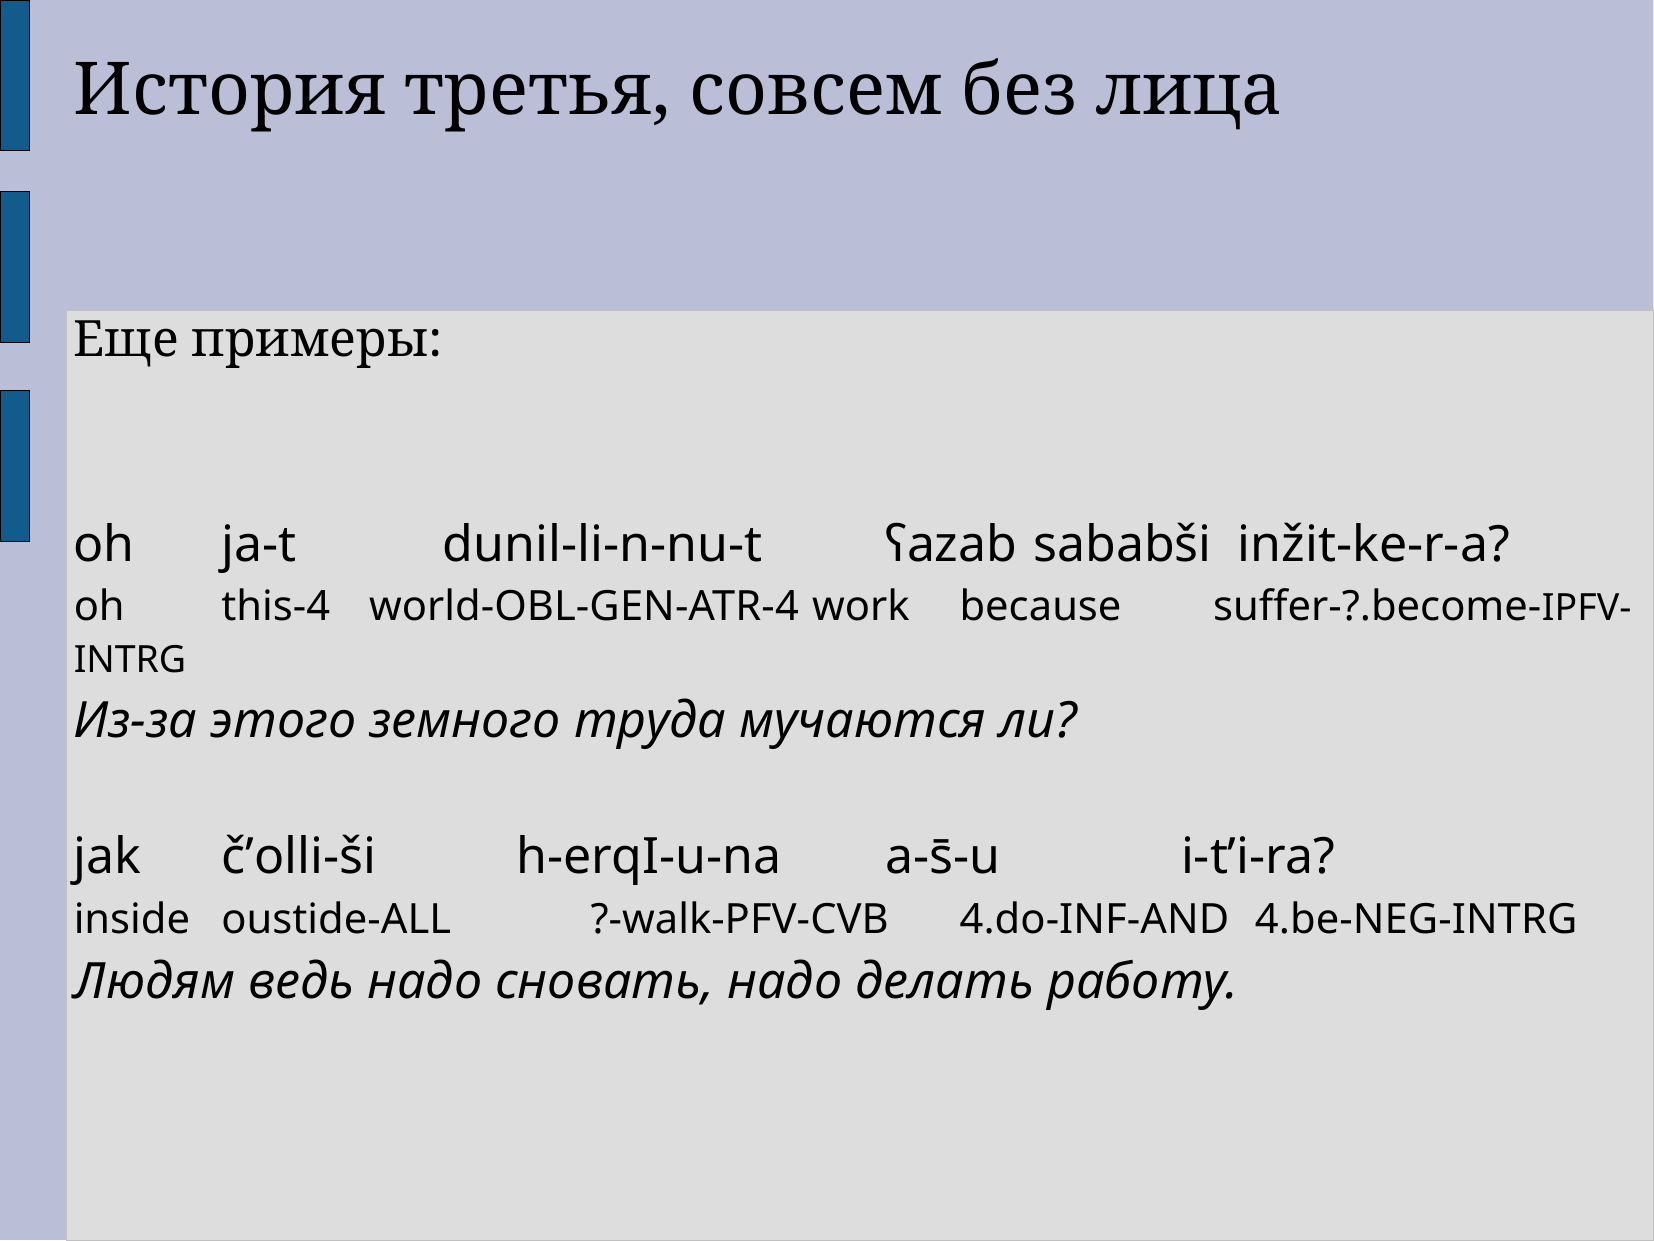

История третья, совсем без лица
Еще примеры:
oh		ja-t		dunil-li-n-nu-t		ʕazab	sababši inžit-ke-r-a?
oh		this-4	world-OBL-GEN-ATR-4	work	because	 suffer-?.become-IPFV-INTRG
Из-за этого земного труда мучаются ли?
jak		čʼolli-ši		h-erqӀ-u-na		a-s̄-u			i-tʼi-ra?
inside	oustide-ALL		?-walk-PFV-CVB	4.do-INF-AND	4.be-NEG-INTRG
Людям ведь надо сновать, надо делать работу.